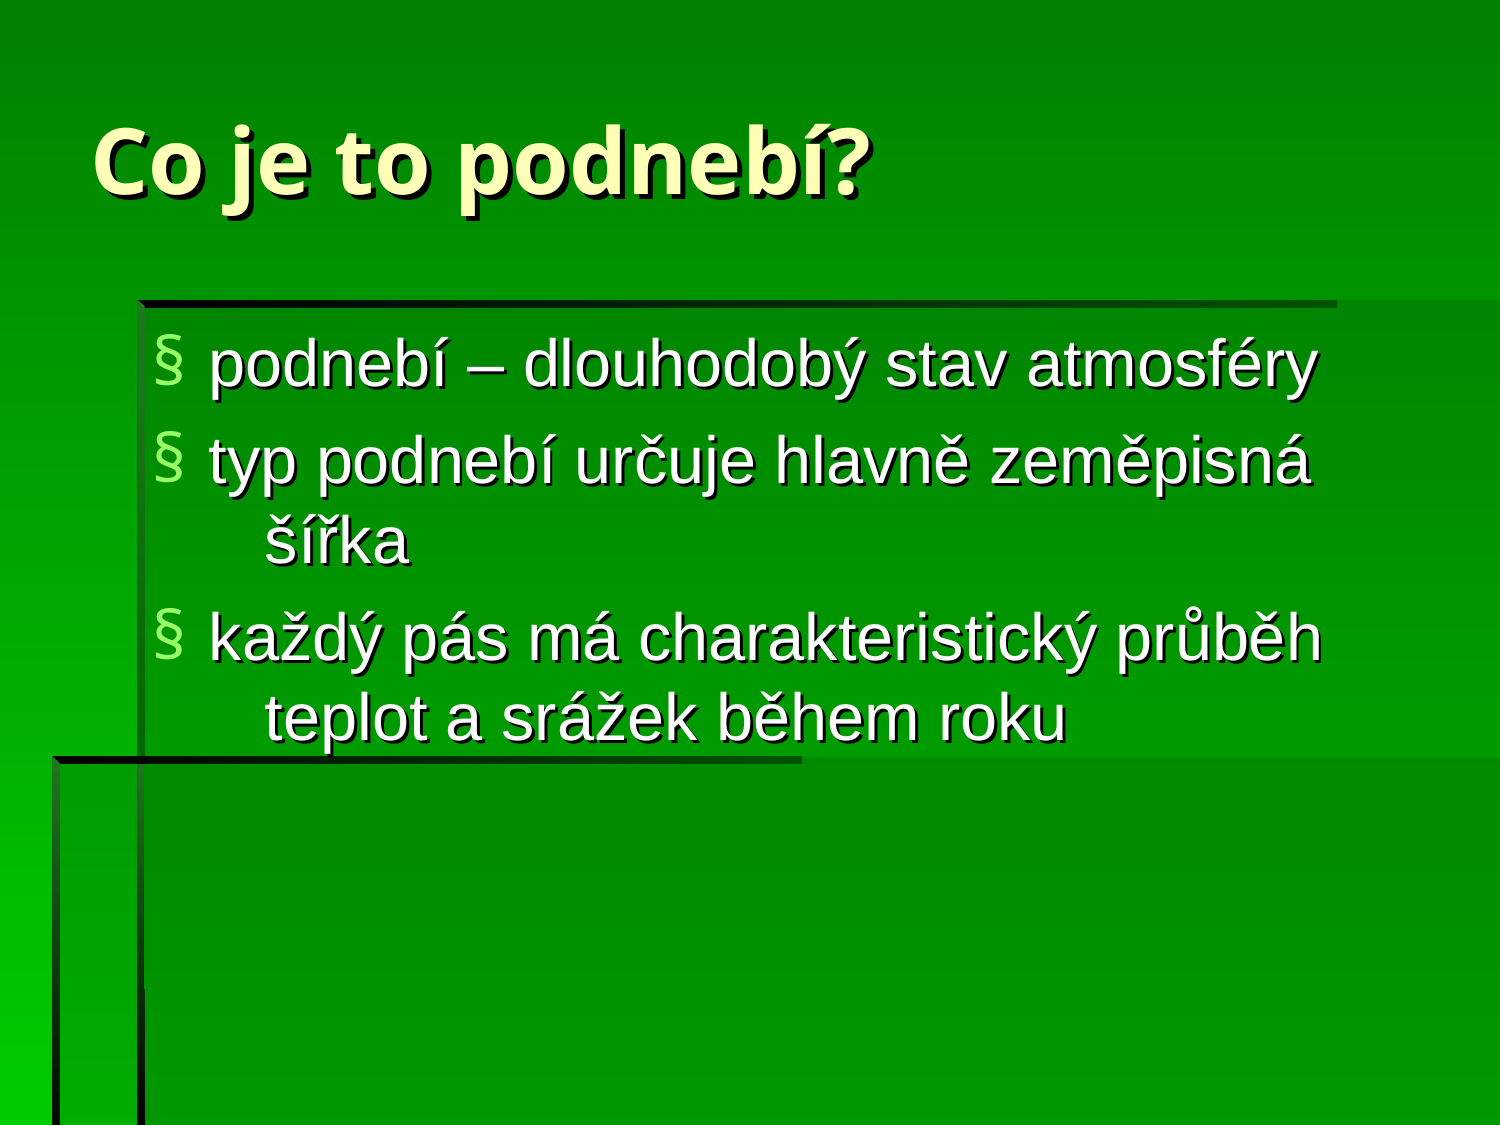

# Co je to podnebí?
podnebí – dlouhodobý stav atmosféry
typ podnebí určuje hlavně zeměpisná šířka
každý pás má charakteristický průběh teplot a srážek během roku